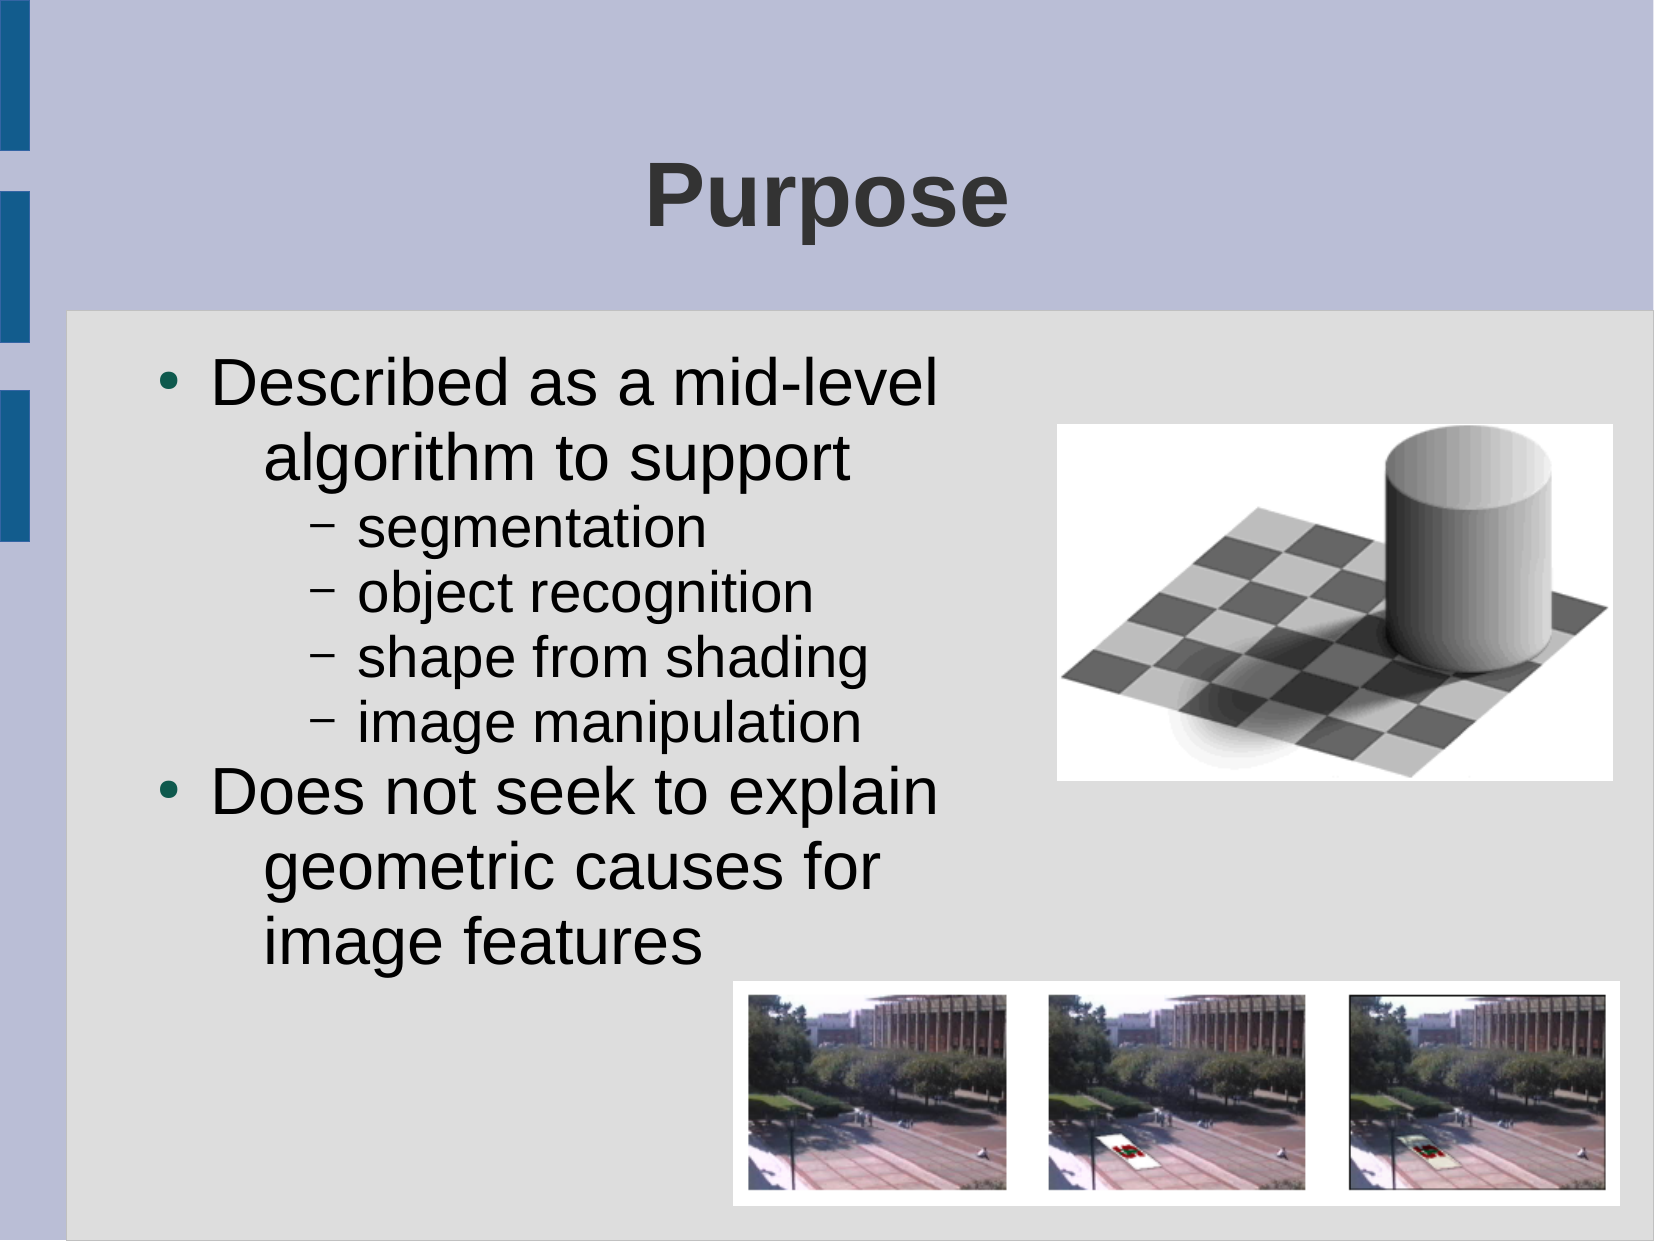

# Purpose
Described as a mid-level algorithm to support
segmentation
object recognition
shape from shading
image manipulation
Does not seek to explain geometric causes for image features